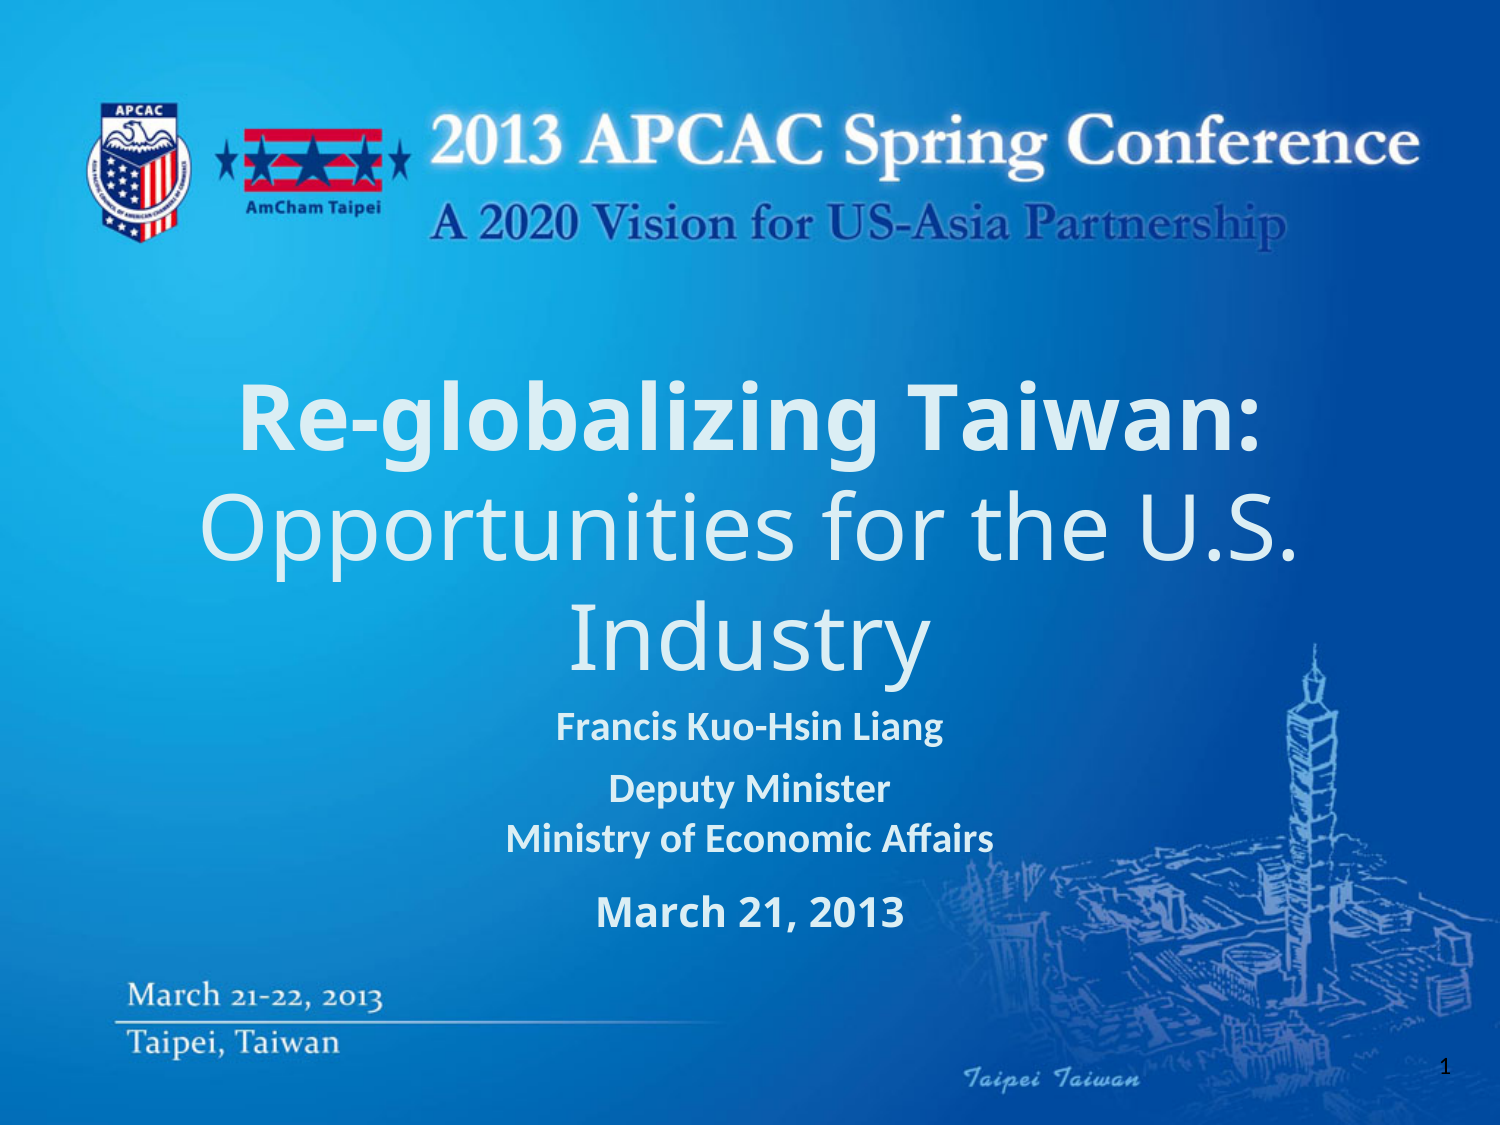

Re-globalizing Taiwan: Opportunities for the U.S. Industry
Francis Kuo-Hsin Liang
Deputy Minister
Ministry of Economic Affairs
March 21, 2013